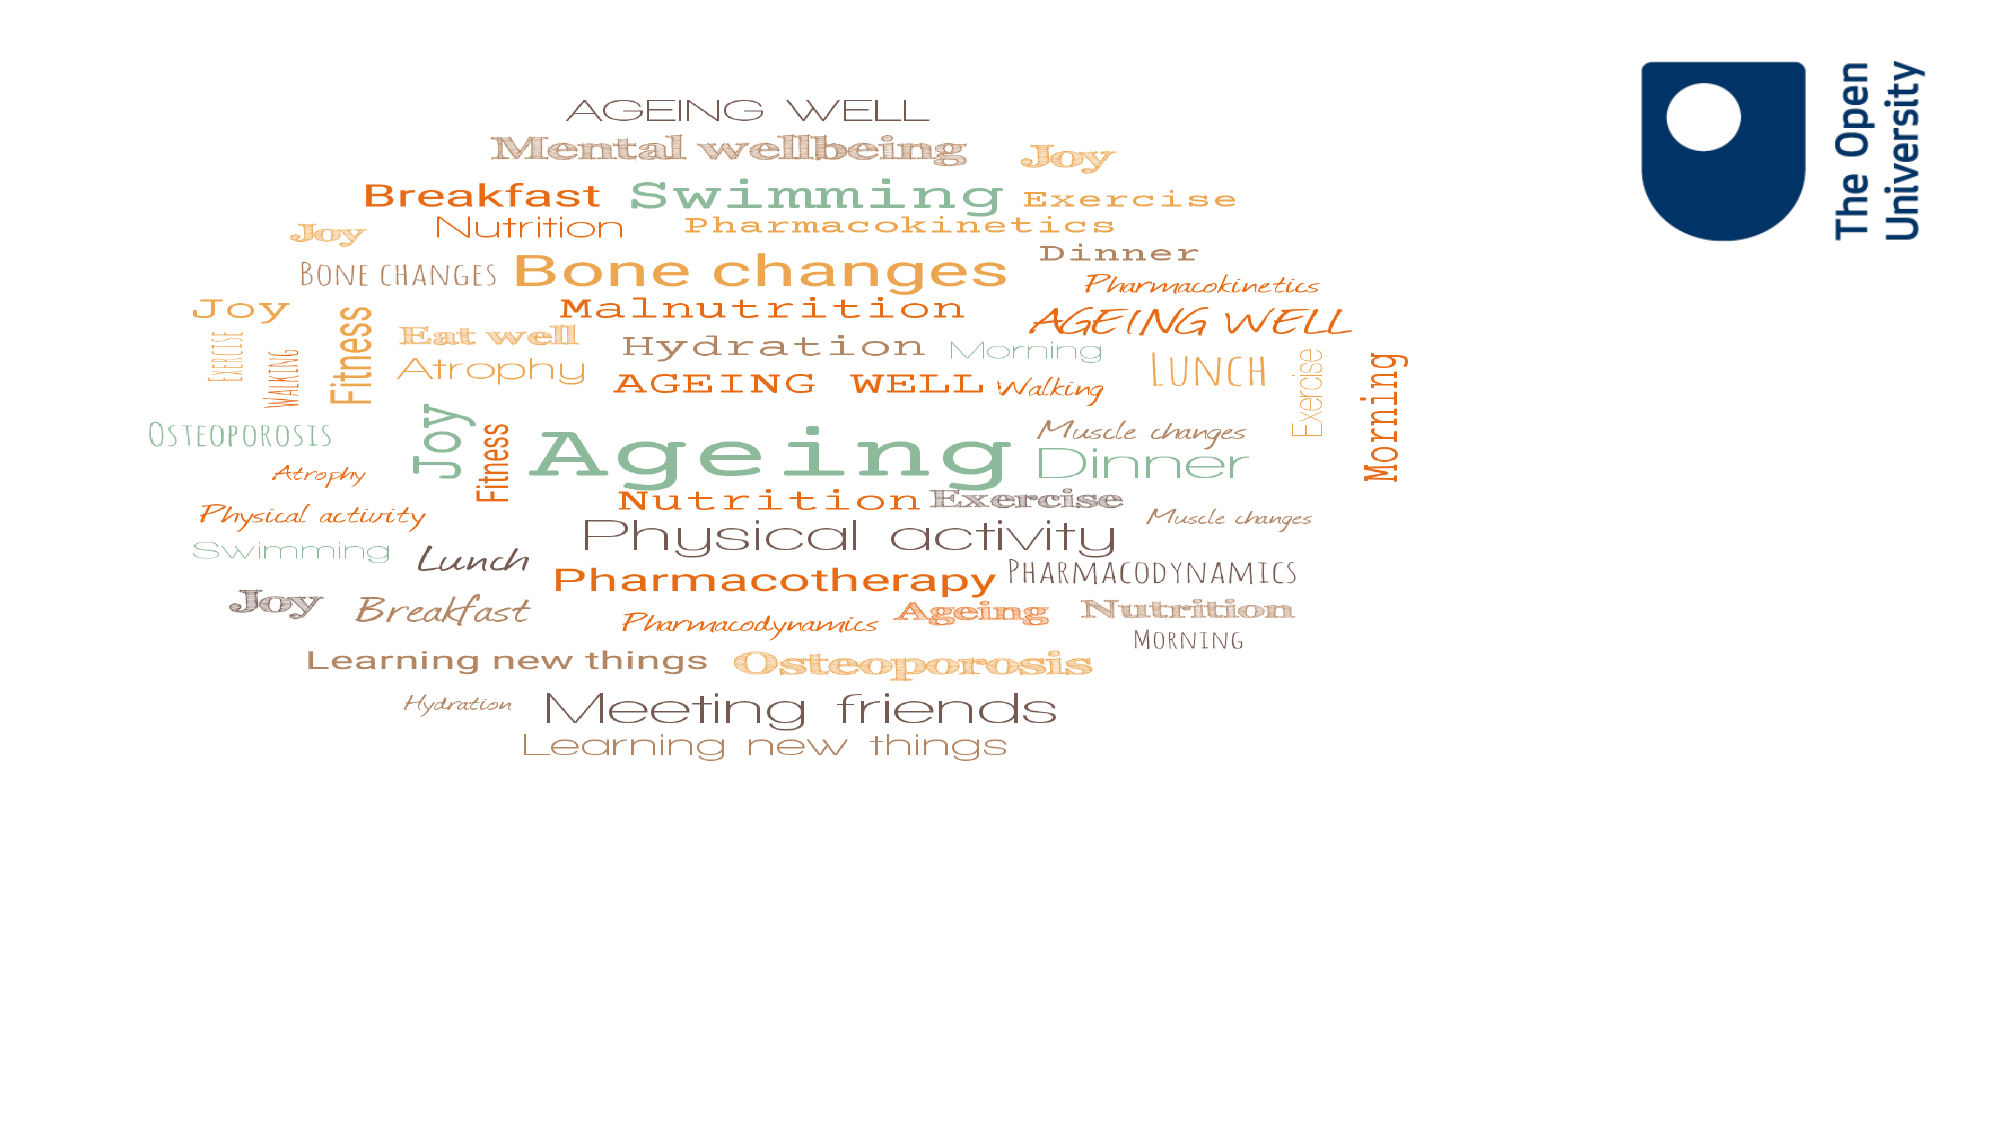

# Standing Tall (Jitka Vseteckova) June 16th 2021